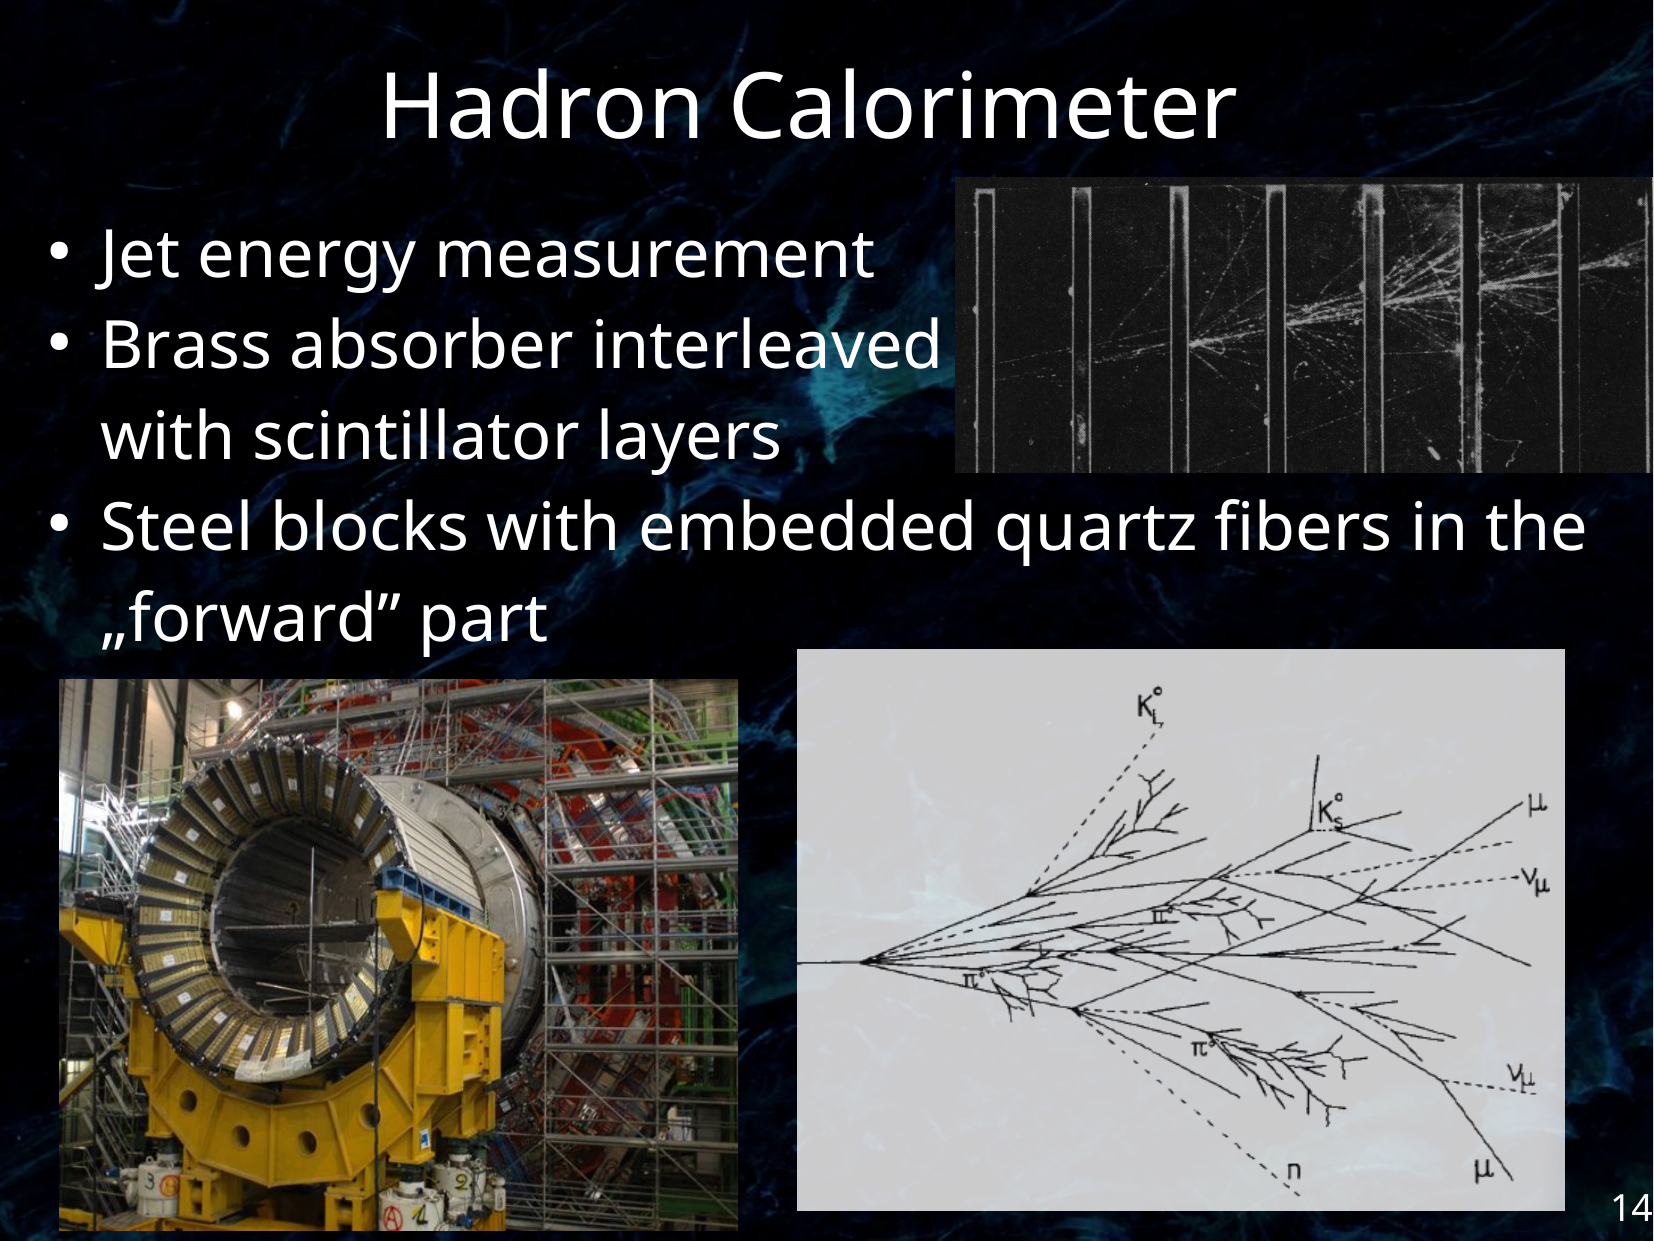

# Hadron Calorimeter
Jet energy measurement
Brass absorber interleaved
with scintillator layers
Steel blocks with embedded quartz fibers in the „forward” part
14